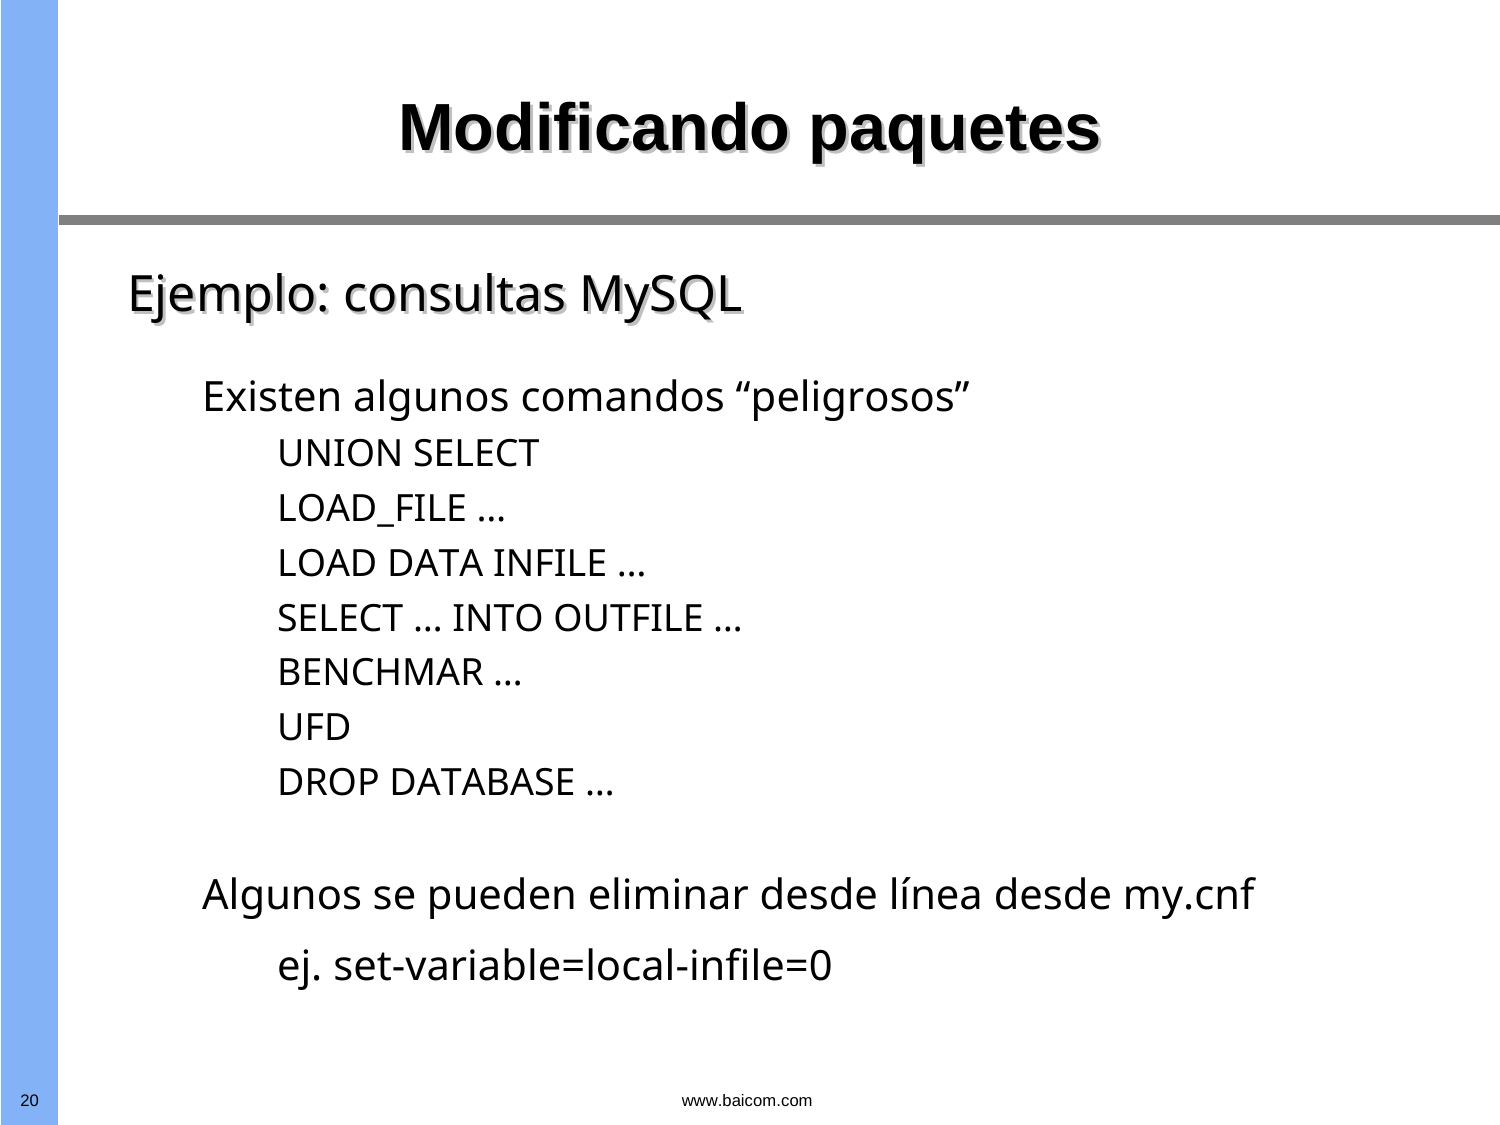

Modificando paquetes
# Ejemplo: consultas MySQL
Existen algunos comandos “peligrosos”
UNION SELECT
LOAD_FILE …
LOAD DATA INFILE …
SELECT … INTO OUTFILE …
BENCHMAR …
UFD
DROP DATABASE …
Algunos se pueden eliminar desde línea desde my.cnf
ej. set-variable=local-infile=0
20
www.baicom.com